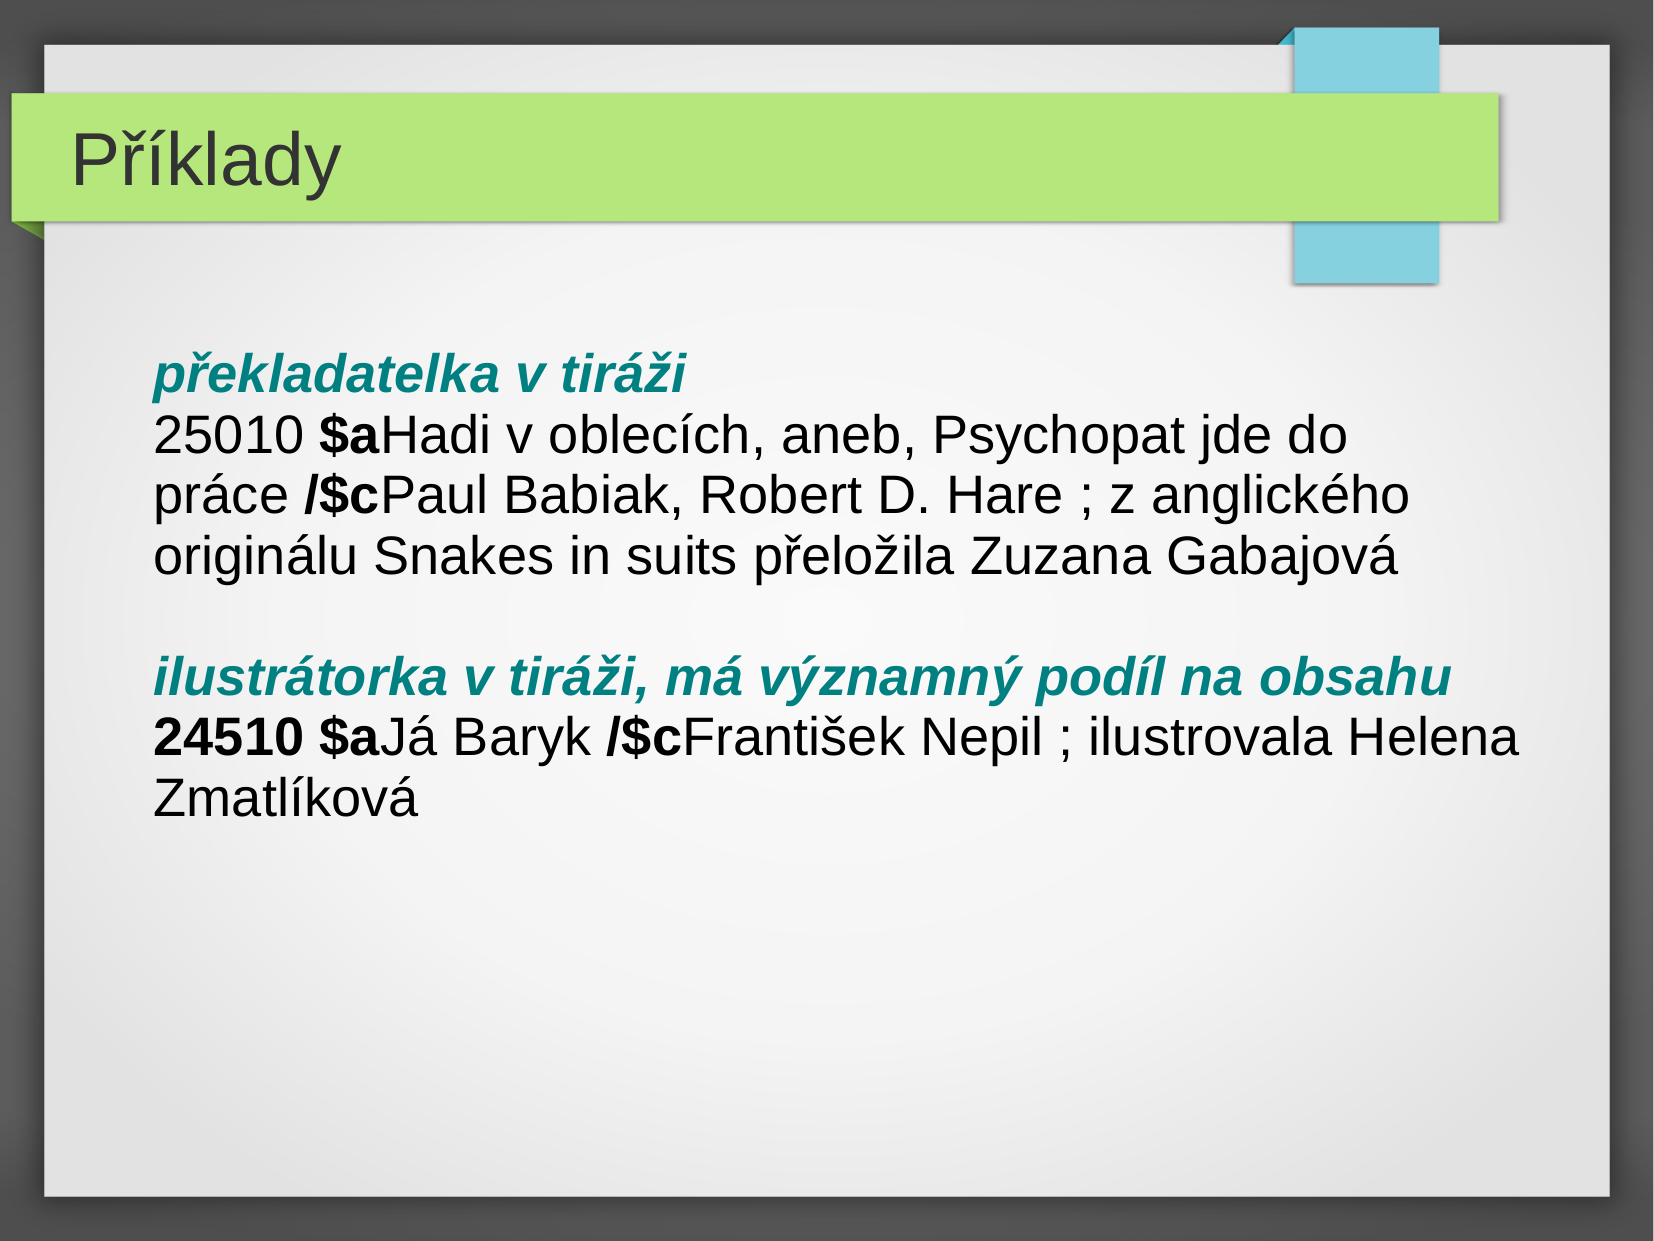

# Příklady
překladatelka v tiráži
25010 $aHadi v oblecích, aneb, Psychopat jde do práce /$cPaul Babiak, Robert D. Hare ; z anglického originálu Snakes in suits přeložila Zuzana Gabajová
ilustrátorka v tiráži, má významný podíl na obsahu
24510 $aJá Baryk /$cFrantišek Nepil ; ilustrovala Helena Zmatlíková